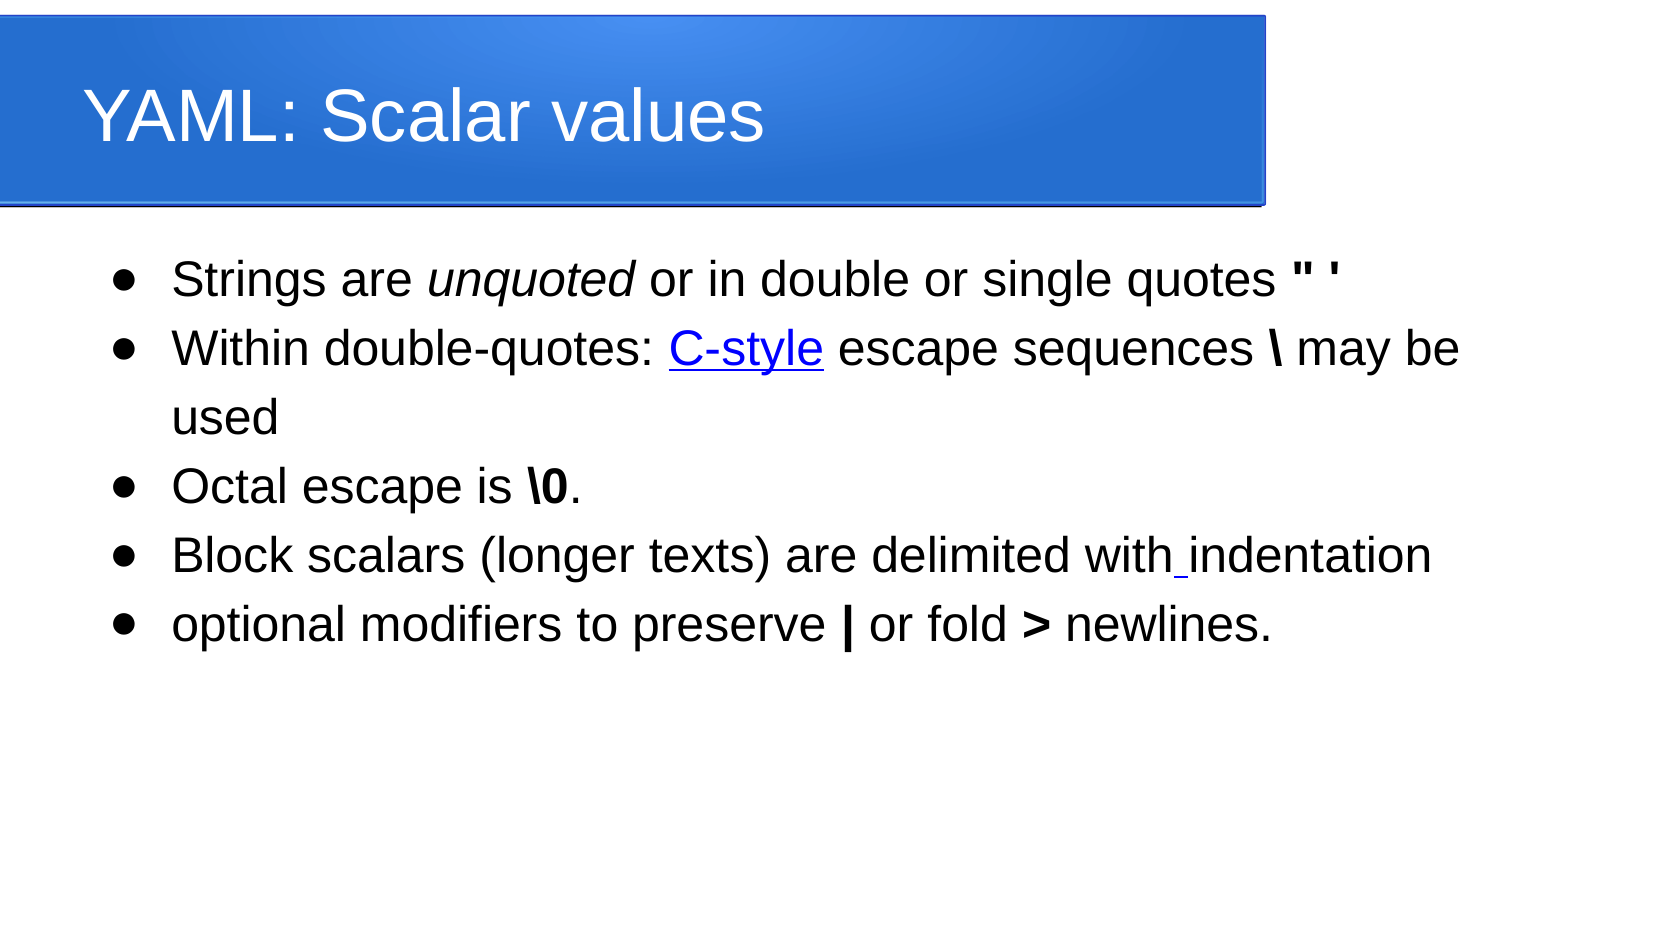

YAML: Scalar values
Strings are unquoted or in double or single quotes " '
Within double-quotes: C-style escape sequences \ may be used
Octal escape is \0.
Block scalars (longer texts) are delimited with indentation
optional modifiers to preserve | or fold > newlines.